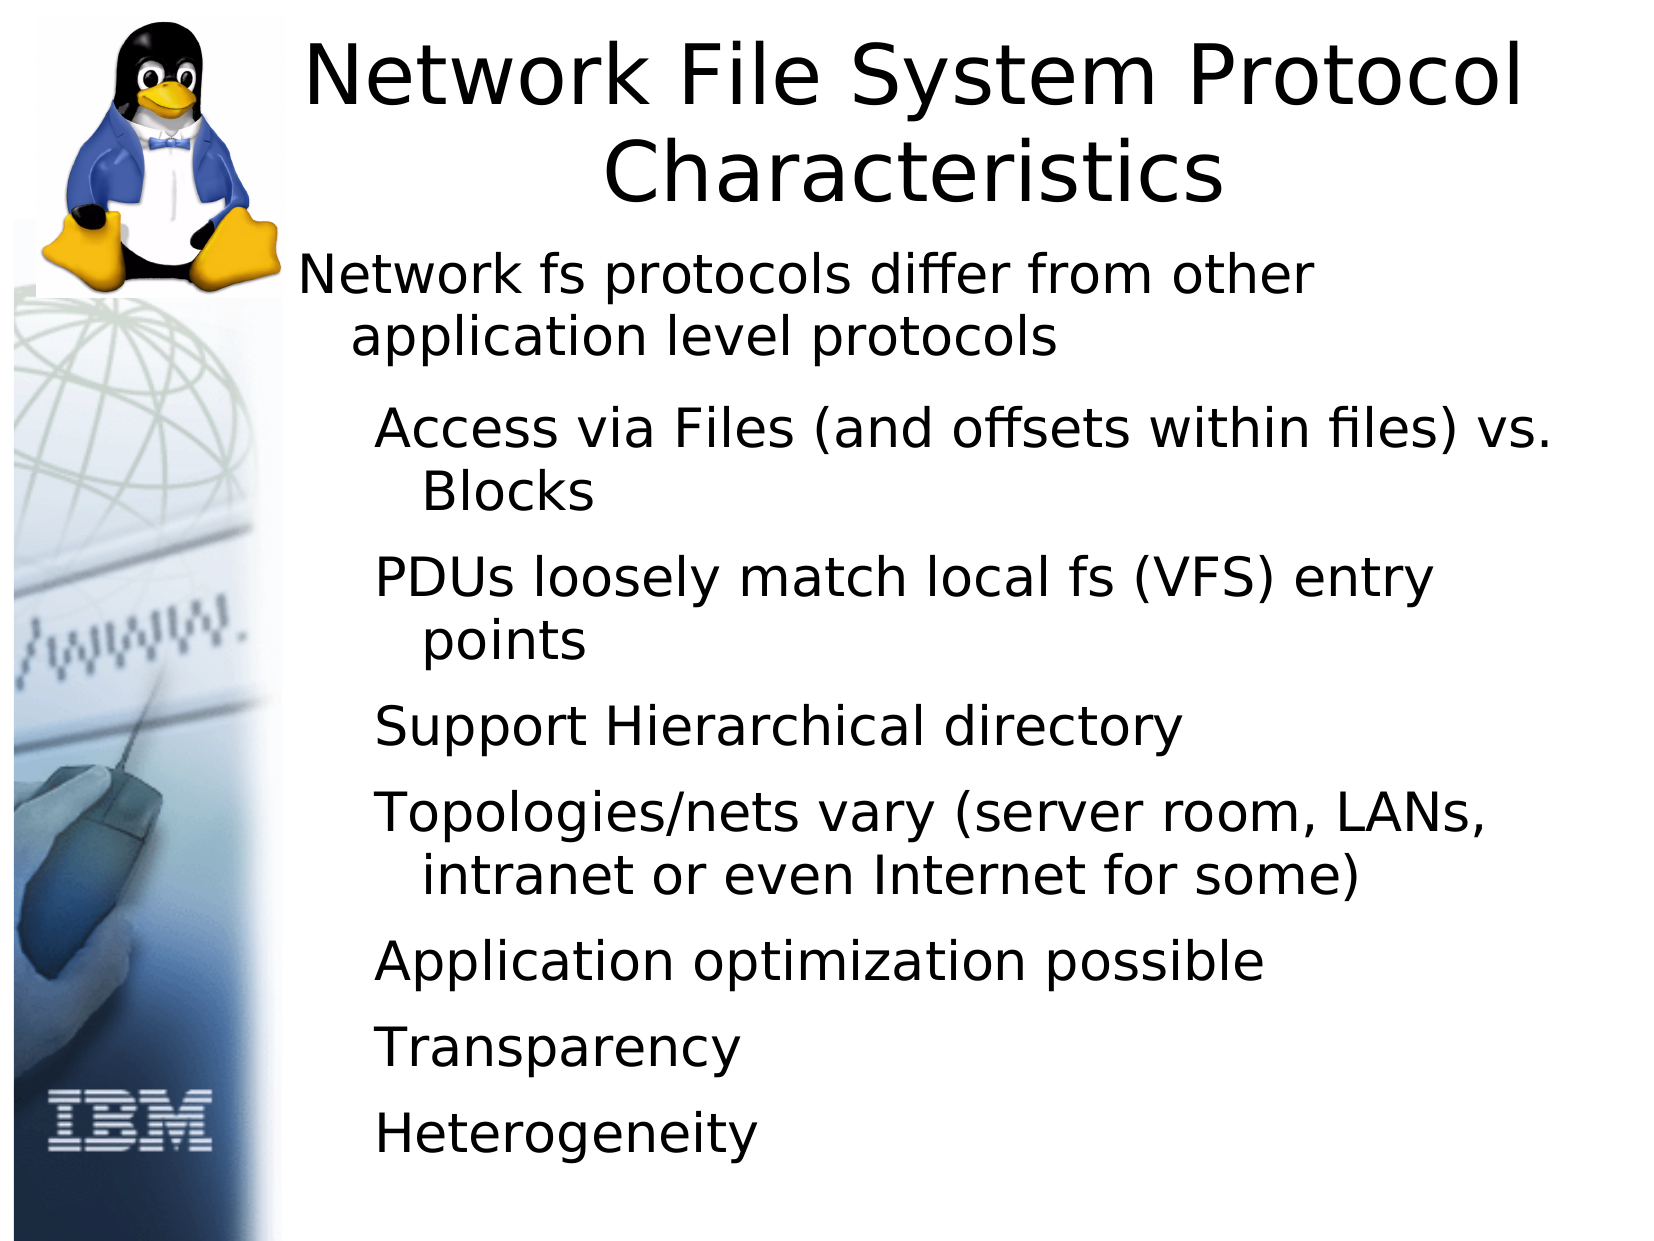

# Network File System Protocol Characteristics
Network fs protocols differ from other application level protocols
Access via Files (and offsets within files) vs. Blocks
PDUs loosely match local fs (VFS) entry points
Support Hierarchical directory
Topologies/nets vary (server room, LANs, intranet or even Internet for some)
Application optimization possible
Transparency
Heterogeneity